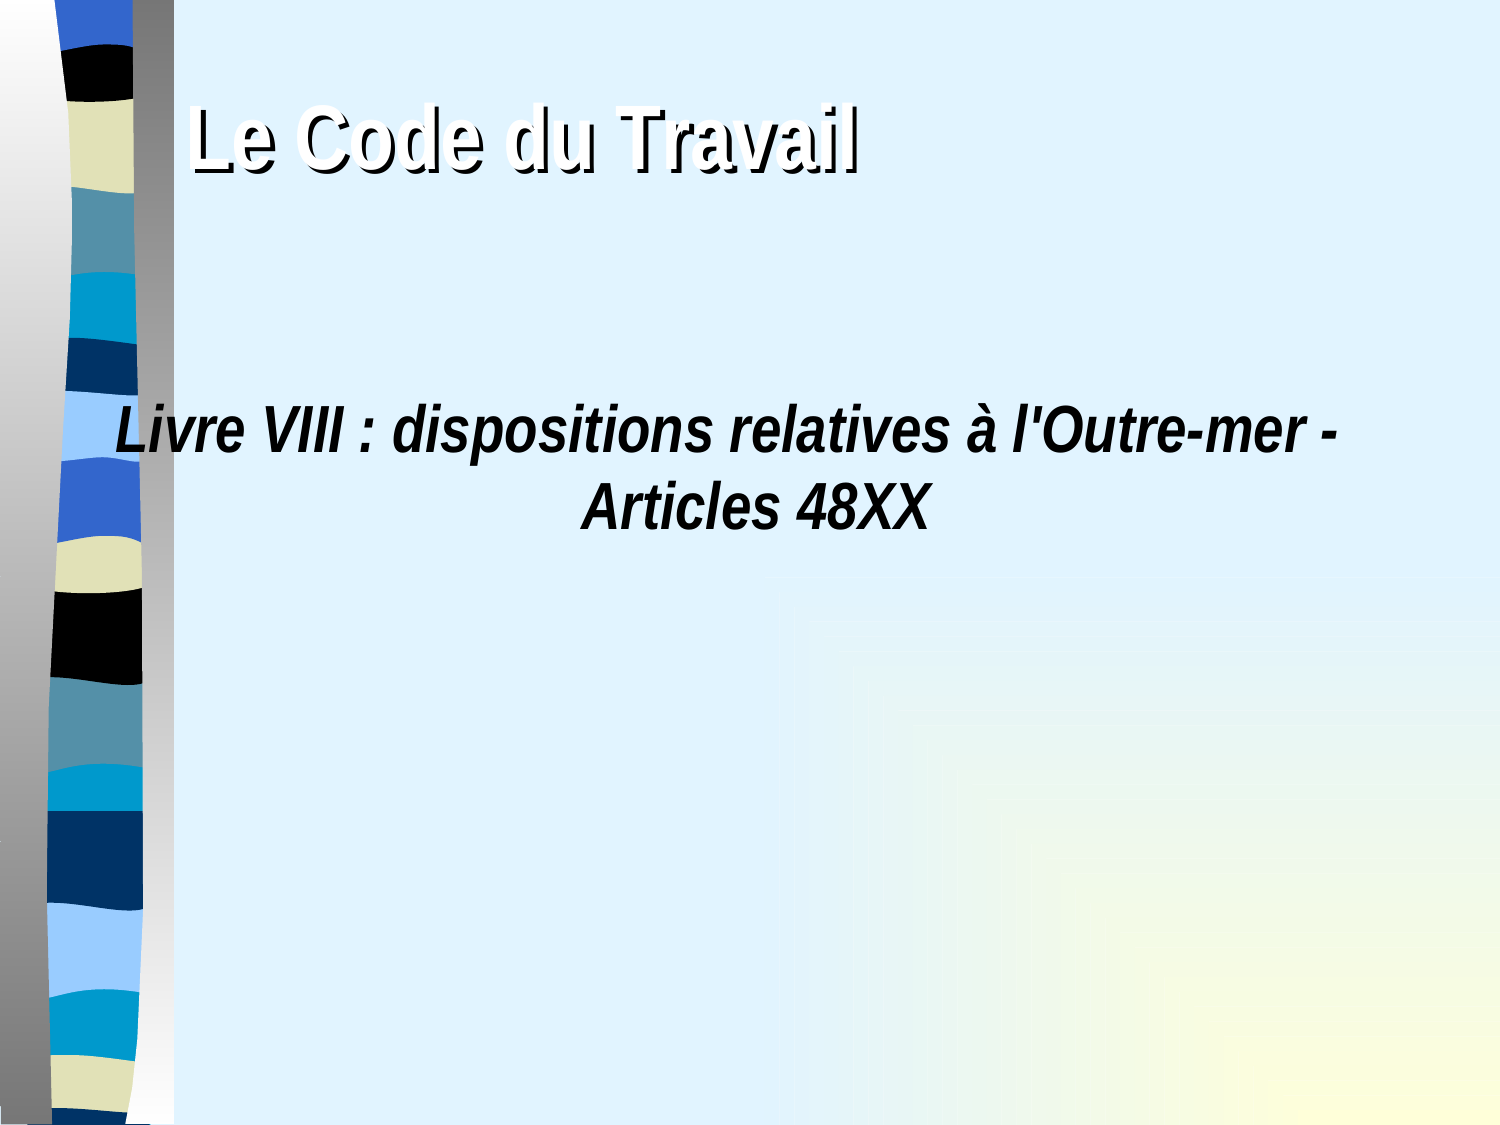

# Le Code du Travail
Livre VIII : dispositions relatives à l'Outre-mer - Articles 48XX